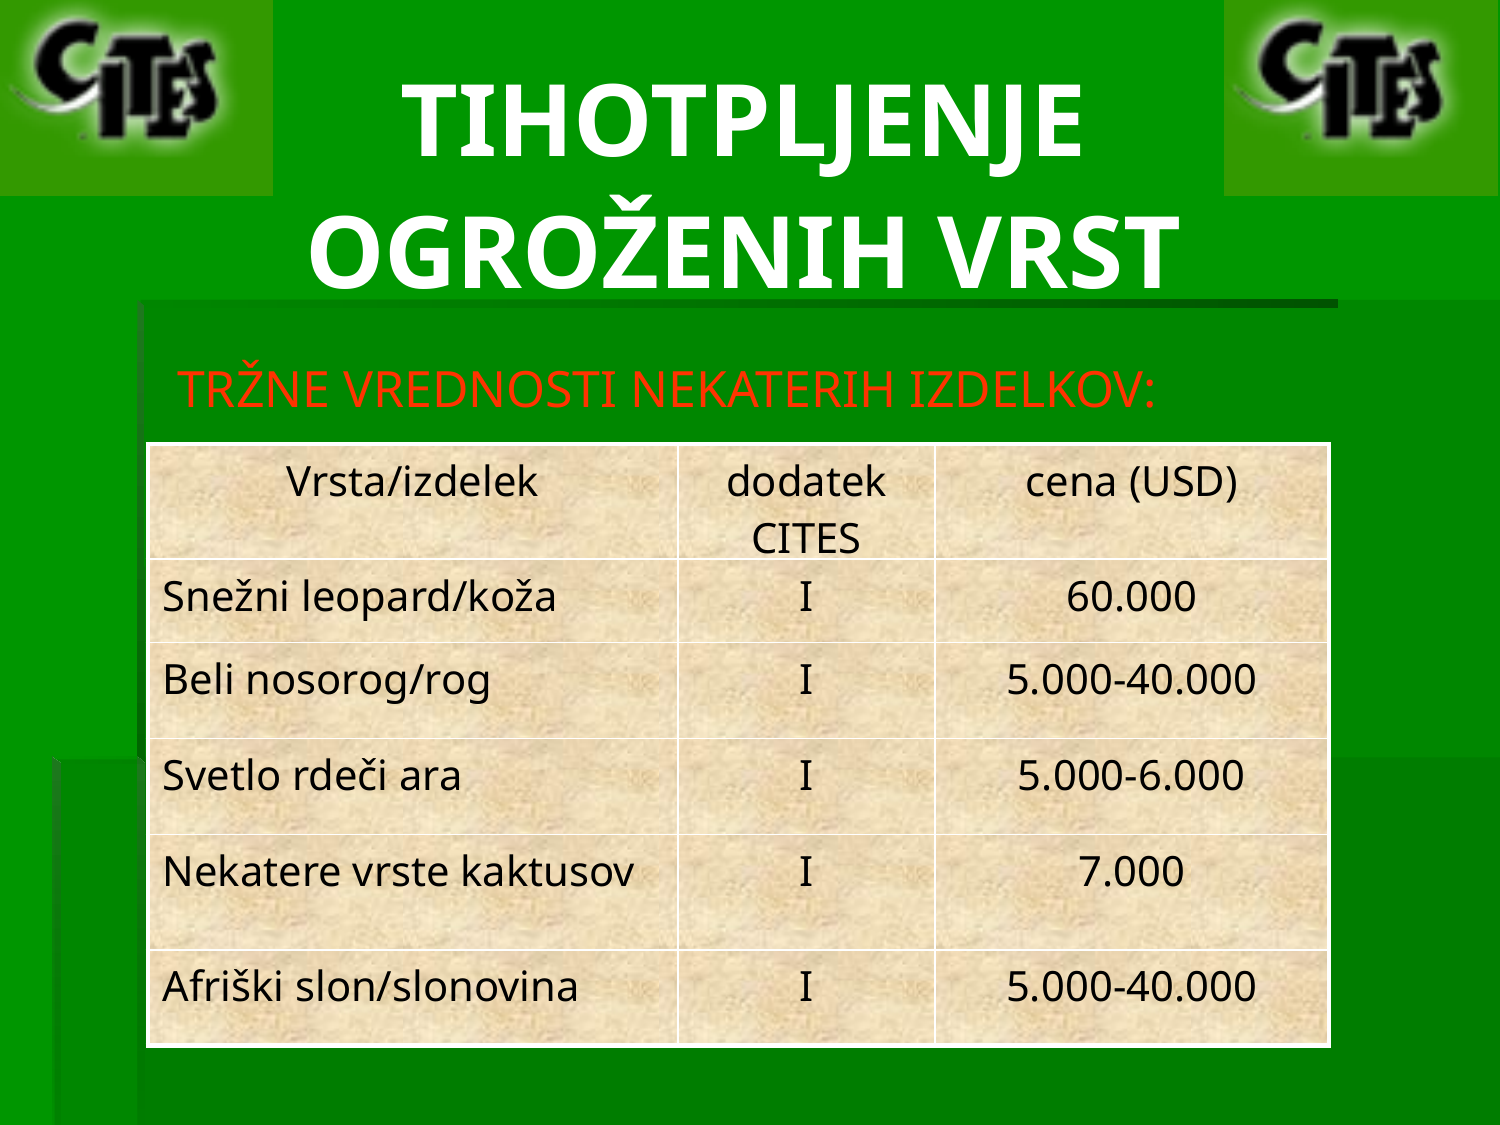

TIHOTPLJENJE OGROŽENIH VRST
TRŽNE VREDNOSTI NEKATERIH IZDELKOV:
| Vrsta/izdelek | dodatek CITES | cena (USD) |
| --- | --- | --- |
| Snežni leopard/koža | I | 60.000 |
| Beli nosorog/rog | I | 5.000-40.000 |
| Svetlo rdeči ara | I | 5.000-6.000 |
| Nekatere vrste kaktusov | I | 7.000 |
| Afriški slon/slonovina | I | 5.000-40.000 |